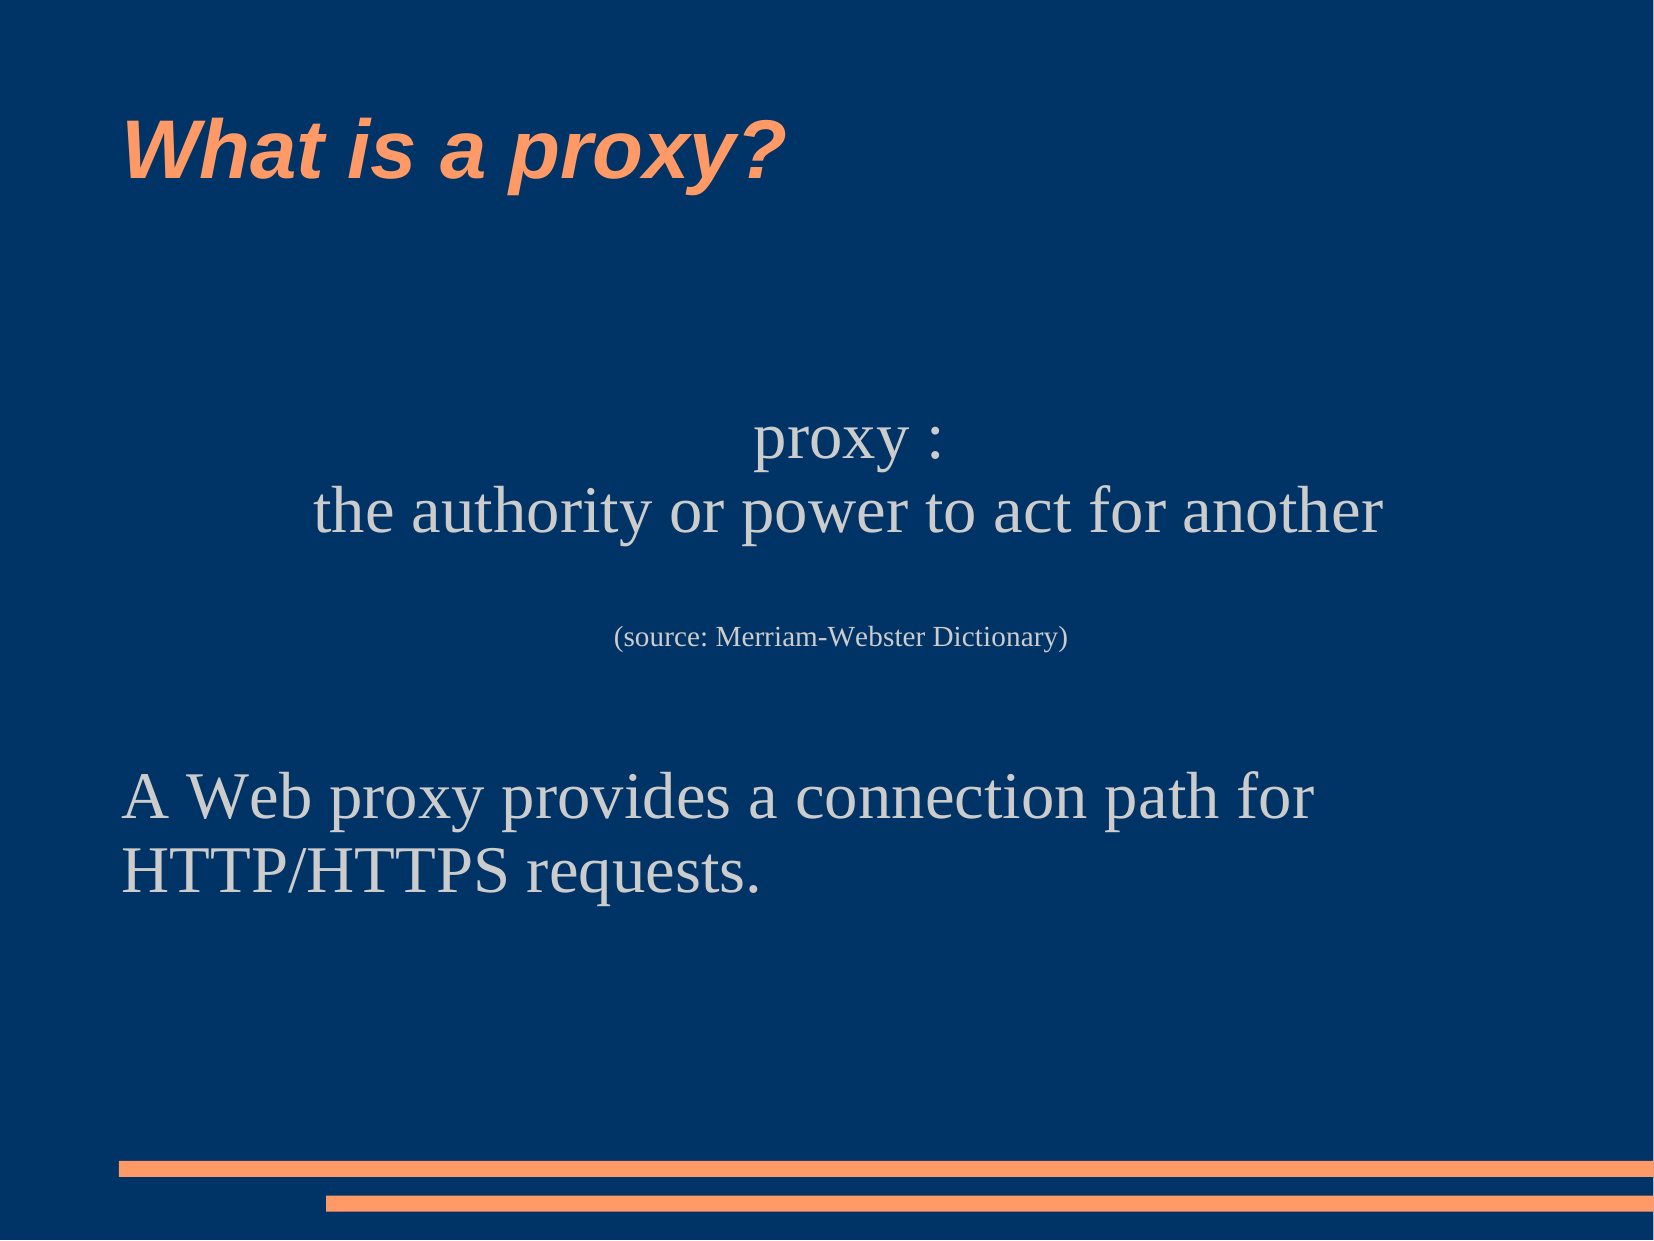

# What is a proxy?
 proxy :
 the authority or power to act for another
(source: Merriam-Webster Dictionary)
A Web proxy provides a connection path for
HTTP/HTTPS requests.